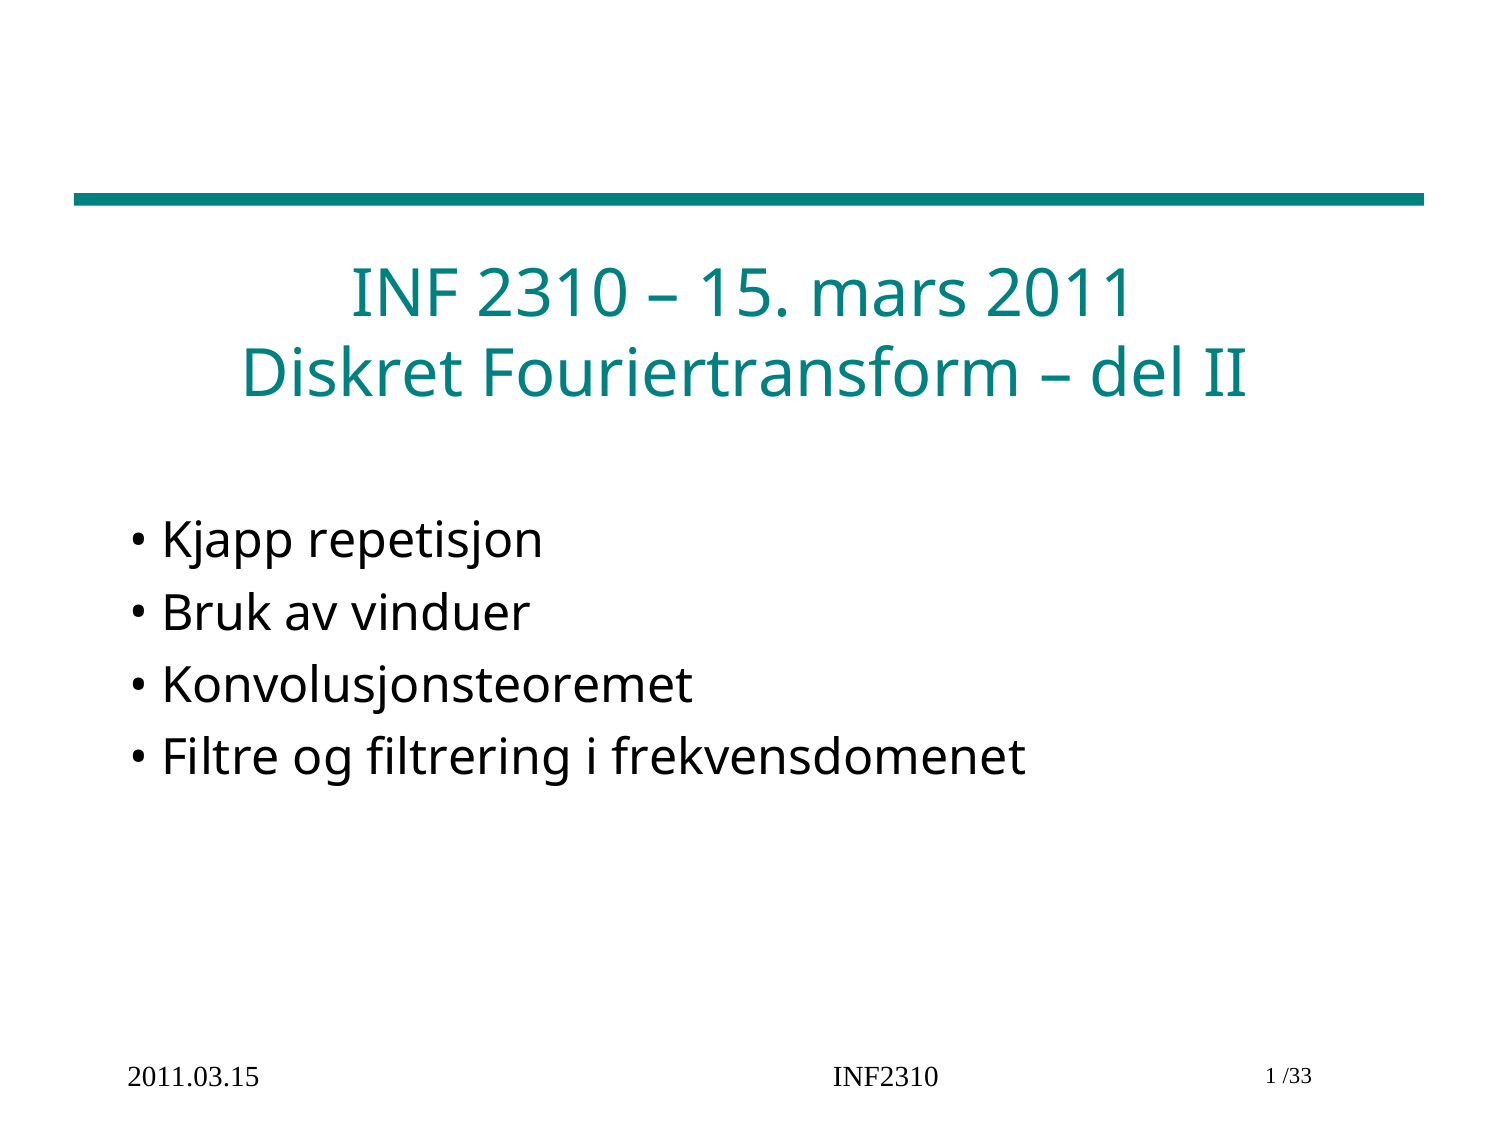

# INF 2310 – 15. mars 2011 Diskret Fouriertransform – del II
 Kjapp repetisjon
 Bruk av vinduer
 Konvolusjonsteoremet
 Filtre og filtrering i frekvensdomenet
2011.03.15
INF2310